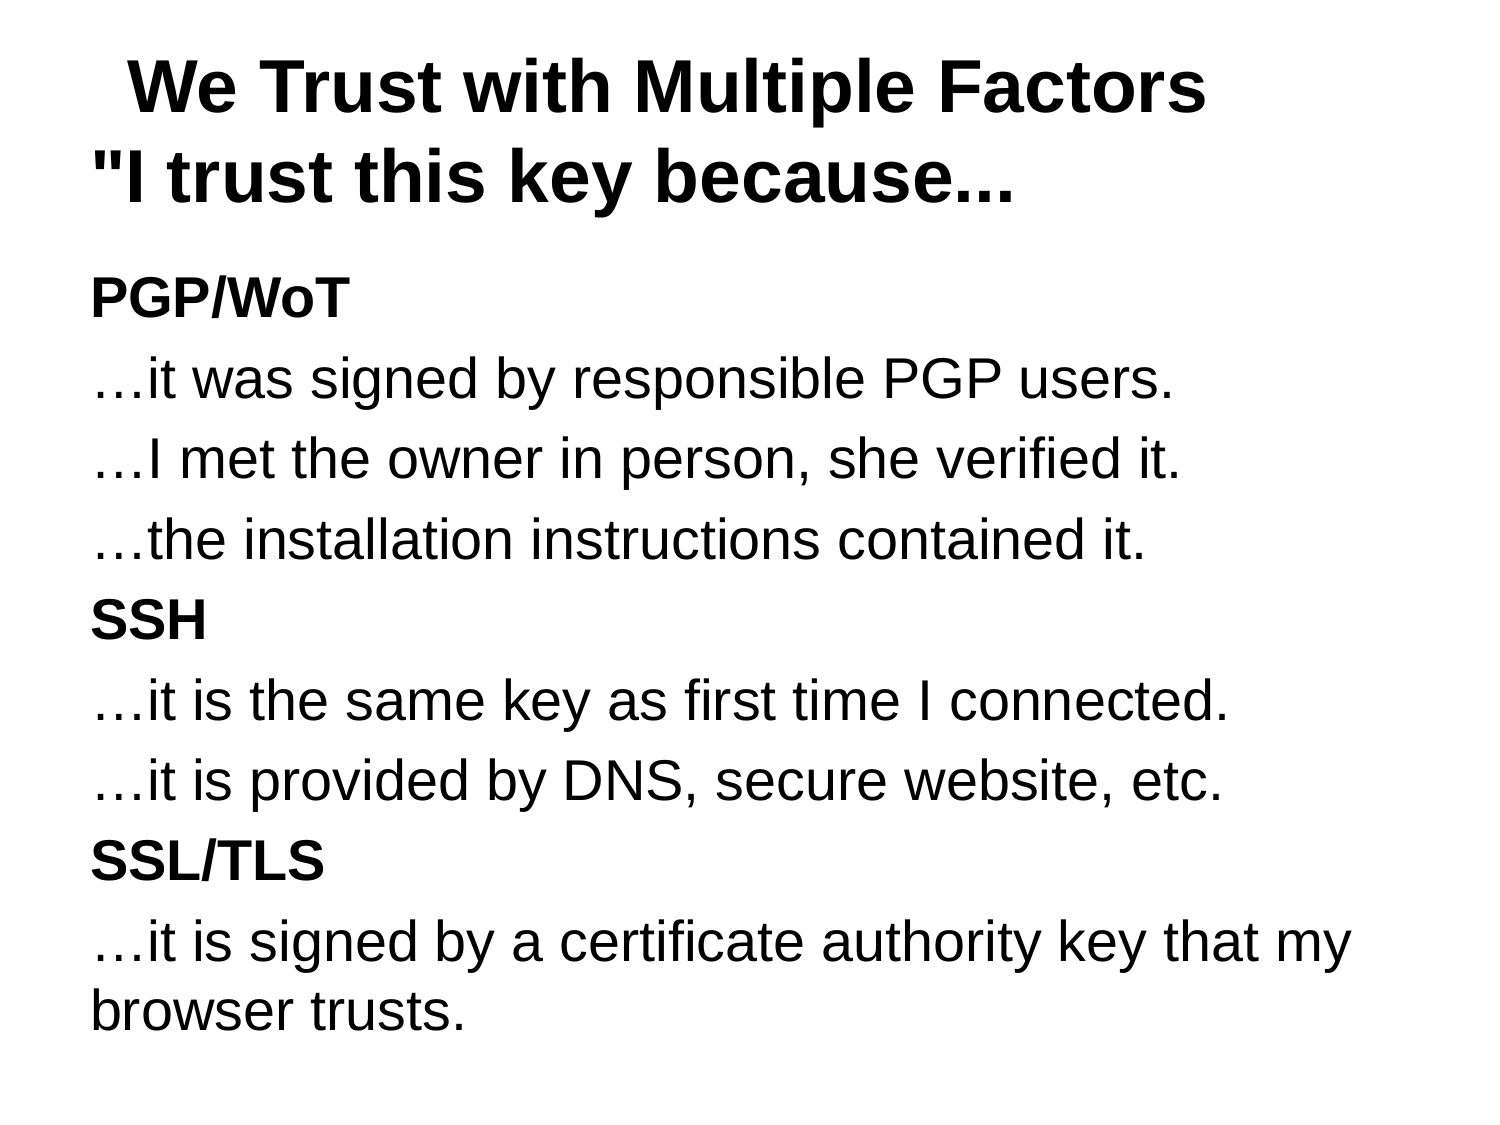

# We Trust with Multiple Factors "I trust this key because...
PGP/WoT
…it was signed by responsible PGP users.
…I met the owner in person, she verified it.
…the installation instructions contained it.
SSH
…it is the same key as first time I connected.
…it is provided by DNS, secure website, etc.
SSL/TLS
…it is signed by a certificate authority key that my browser trusts.